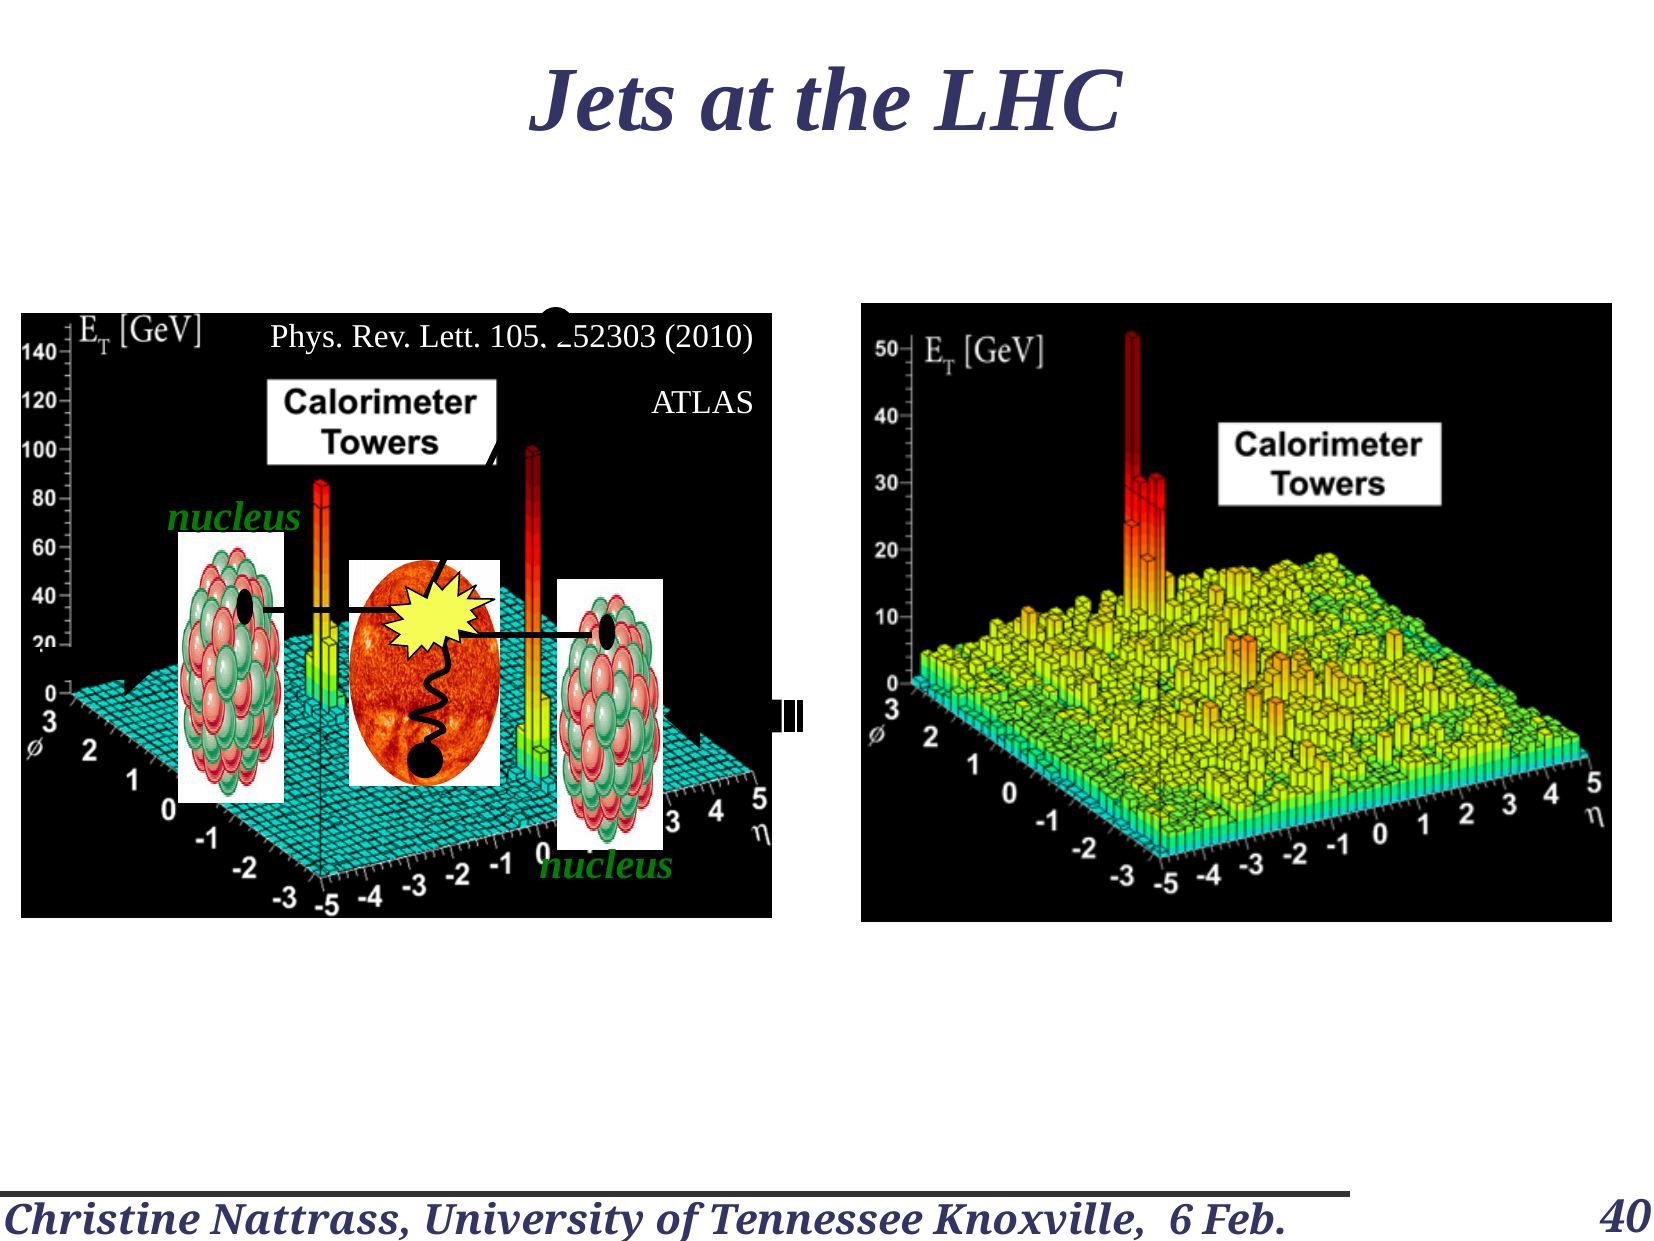

# Jets at the LHC
nucleus
nucleus
Phys. Rev. Lett. 105, 252303 (2010)
ATLAS